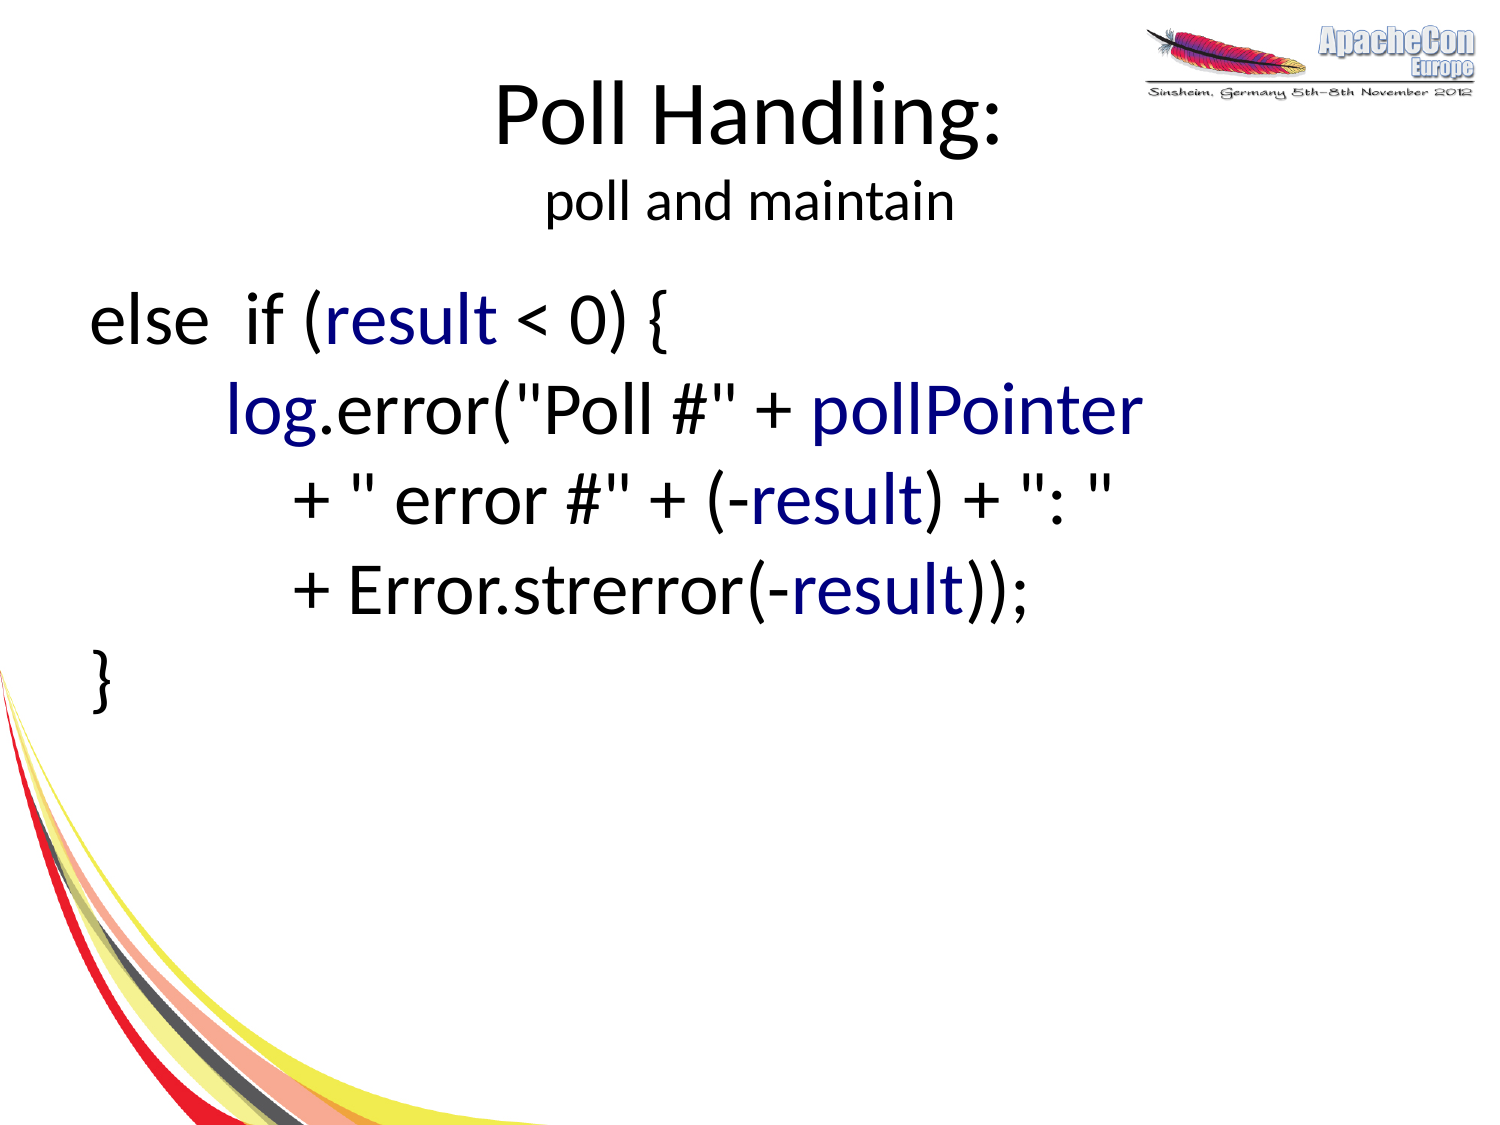

# Poll Handling: poll and maintain
else if (result < 0) {
 log.error("Poll #" + pollPointer
 + " error #" + (-result) + ": "
 + Error.strerror(-result));
}